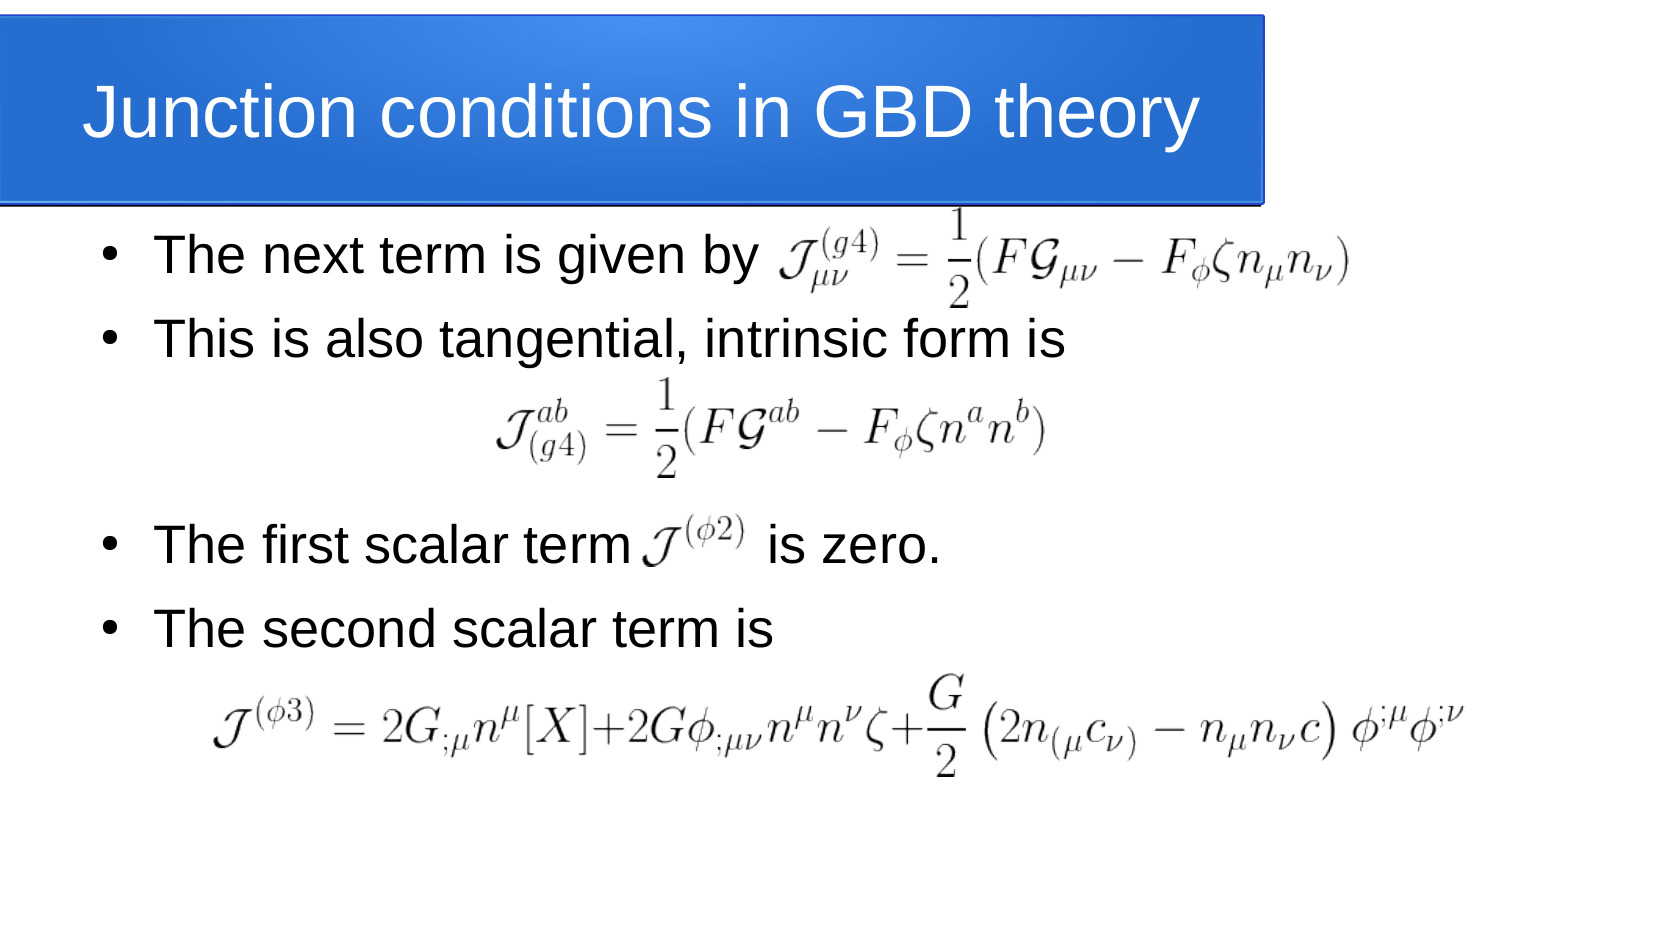

# Junction conditions in GBD theory
The next term is given by
This is also tangential, intrinsic form is
The first scalar term is zero.
The second scalar term is